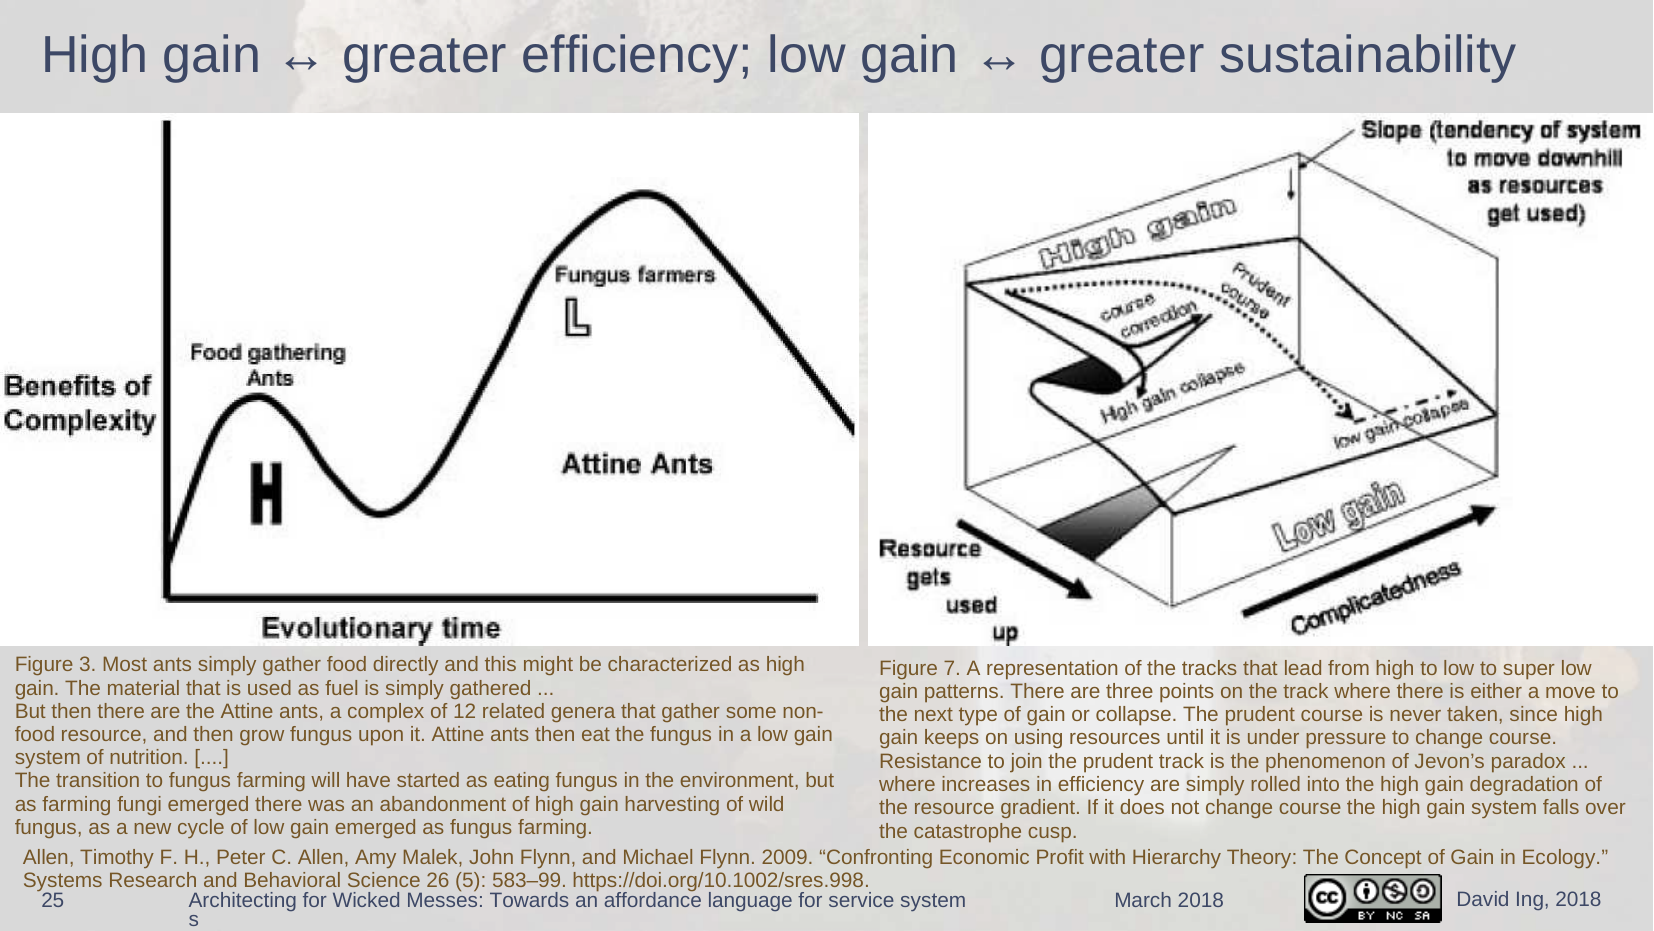

# High gain ↔ greater efficiency; low gain ↔ greater sustainability
Figure 3. Most ants simply gather food directly and this might be characterized as high gain. The material that is used as fuel is simply gathered ...
But then there are the Attine ants, a complex of 12 related genera that gather some non-food resource, and then grow fungus upon it. Attine ants then eat the fungus in a low gain system of nutrition. [....]
The transition to fungus farming will have started as eating fungus in the environment, but as farming fungi emerged there was an abandonment of high gain harvesting of wild fungus, as a new cycle of low gain emerged as fungus farming.
Figure 7. A representation of the tracks that lead from high to low to super low gain patterns. There are three points on the track where there is either a move to the next type of gain or collapse. The prudent course is never taken, since high gain keeps on using resources until it is under pressure to change course. Resistance to join the prudent track is the phenomenon of Jevon’s paradox ...
where increases in efficiency are simply rolled into the high gain degradation of the resource gradient. If it does not change course the high gain system falls over the catastrophe cusp.
Allen, Timothy F. H., Peter C. Allen, Amy Malek, John Flynn, and Michael Flynn. 2009. “Confronting Economic Profit with Hierarchy Theory: The Concept of Gain in Ecology.” Systems Research and Behavioral Science 26 (5): 583–99. https://doi.org/10.1002/sres.998.
Architecting for Wicked Messes: Towards an affordance language for service systems
March 2018
25